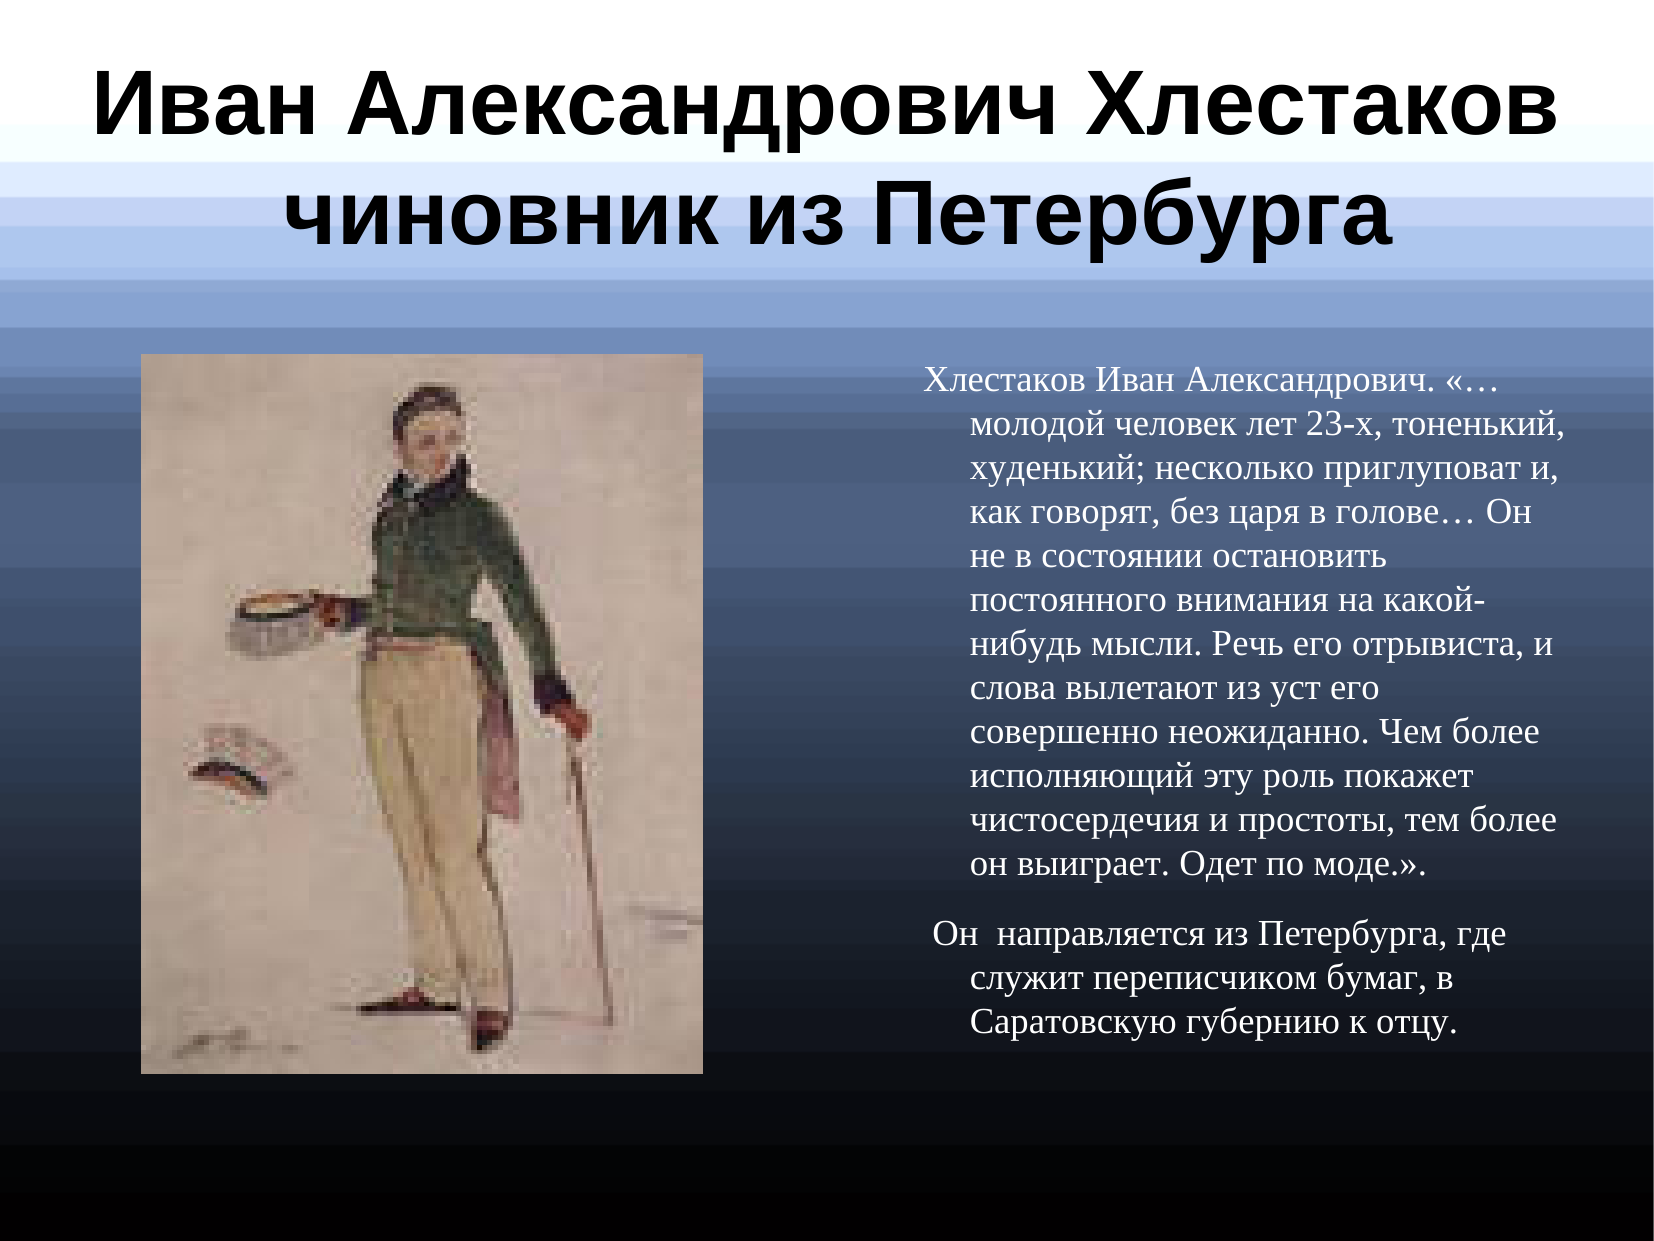

# Иван Александрович Хлестаков чиновник из Петербурга
Хлестаков Иван Александрович. «…молодой человек лет 23-х, тоненький, худенький; несколько приглуповат и, как говорят, без царя в голове… Он не в состоянии остановить постоянного внимания на какой-нибудь мысли. Речь его отрывиста, и слова вылетают из уст его совершенно неожиданно. Чем более исполняющий эту роль покажет чистосердечия и простоты, тем более он выиграет. Одет по моде.».
 Он направляется из Петербурга, где служит переписчиком бумаг, в Саратовскую губернию к отцу.